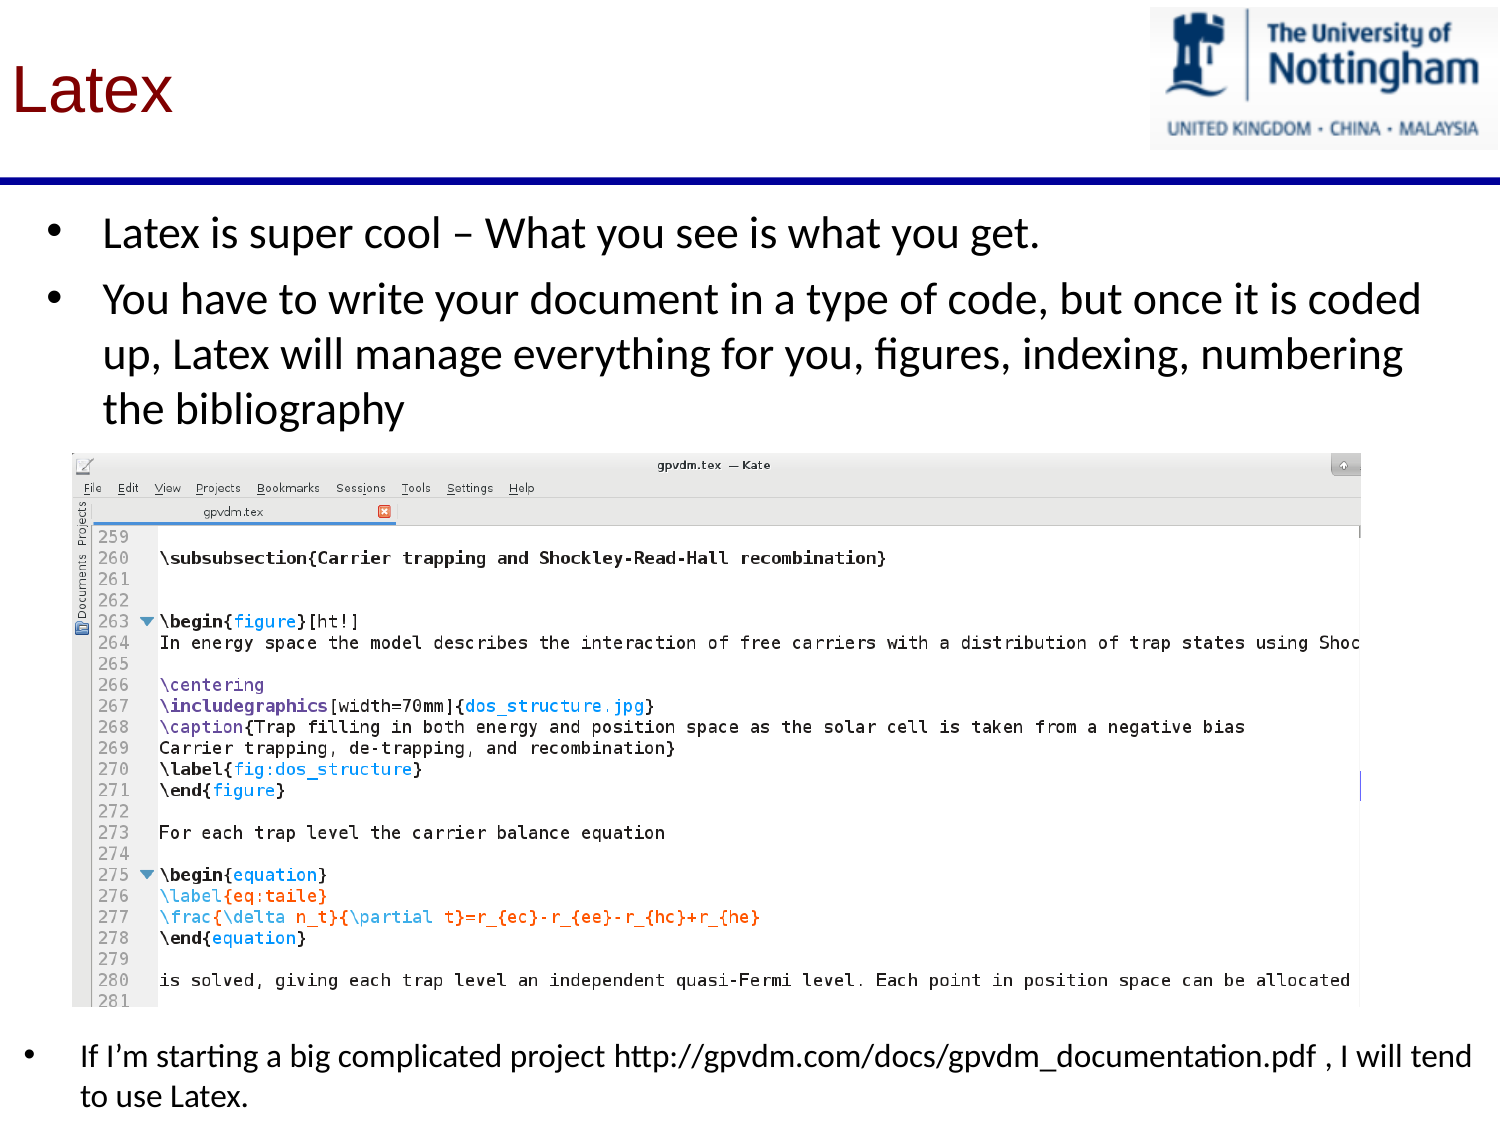

# Latex
Latex is super cool – What you see is what you get.
You have to write your document in a type of code, but once it is coded up, Latex will manage everything for you, figures, indexing, numbering the bibliography
If I’m starting a big complicated project http://gpvdm.com/docs/gpvdm_documentation.pdf , I will tend to use Latex.